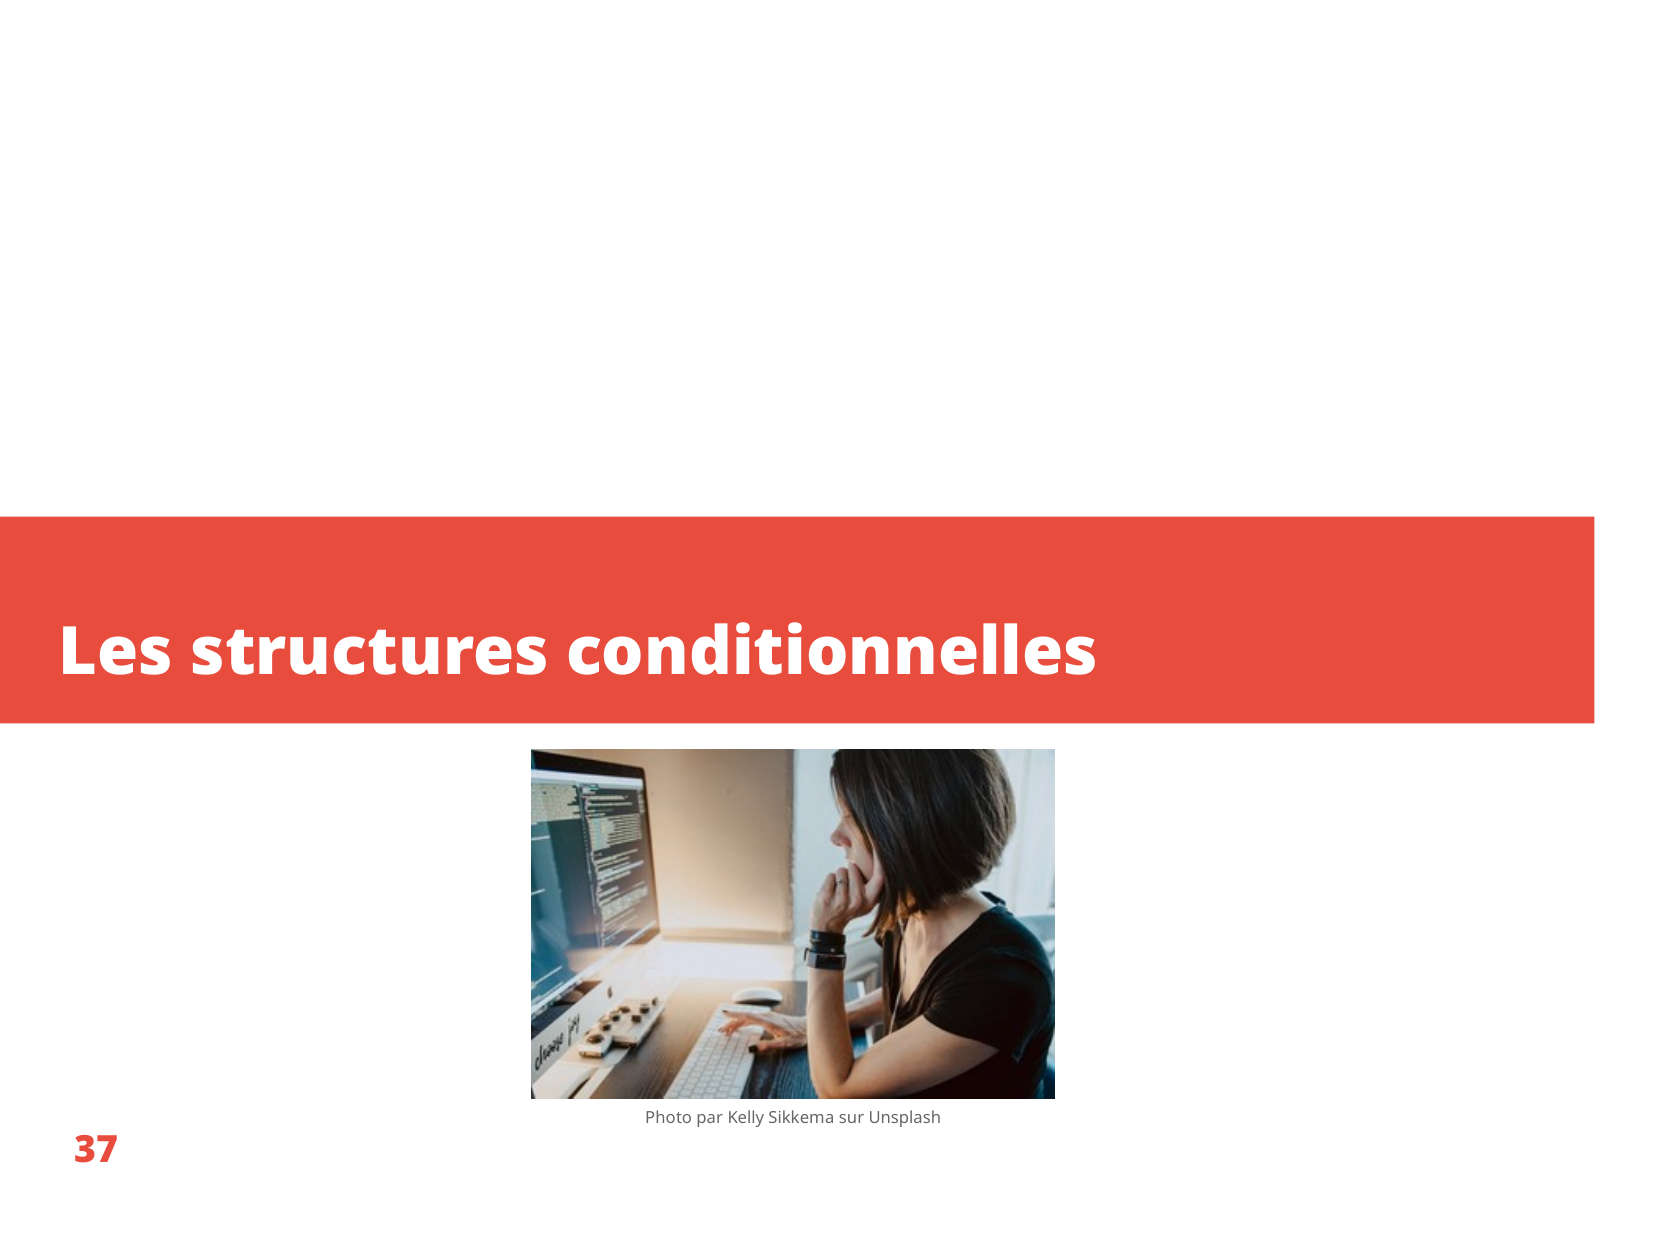

# Les structures conditionnelles
Photo par Kelly Sikkema sur Unsplash
37